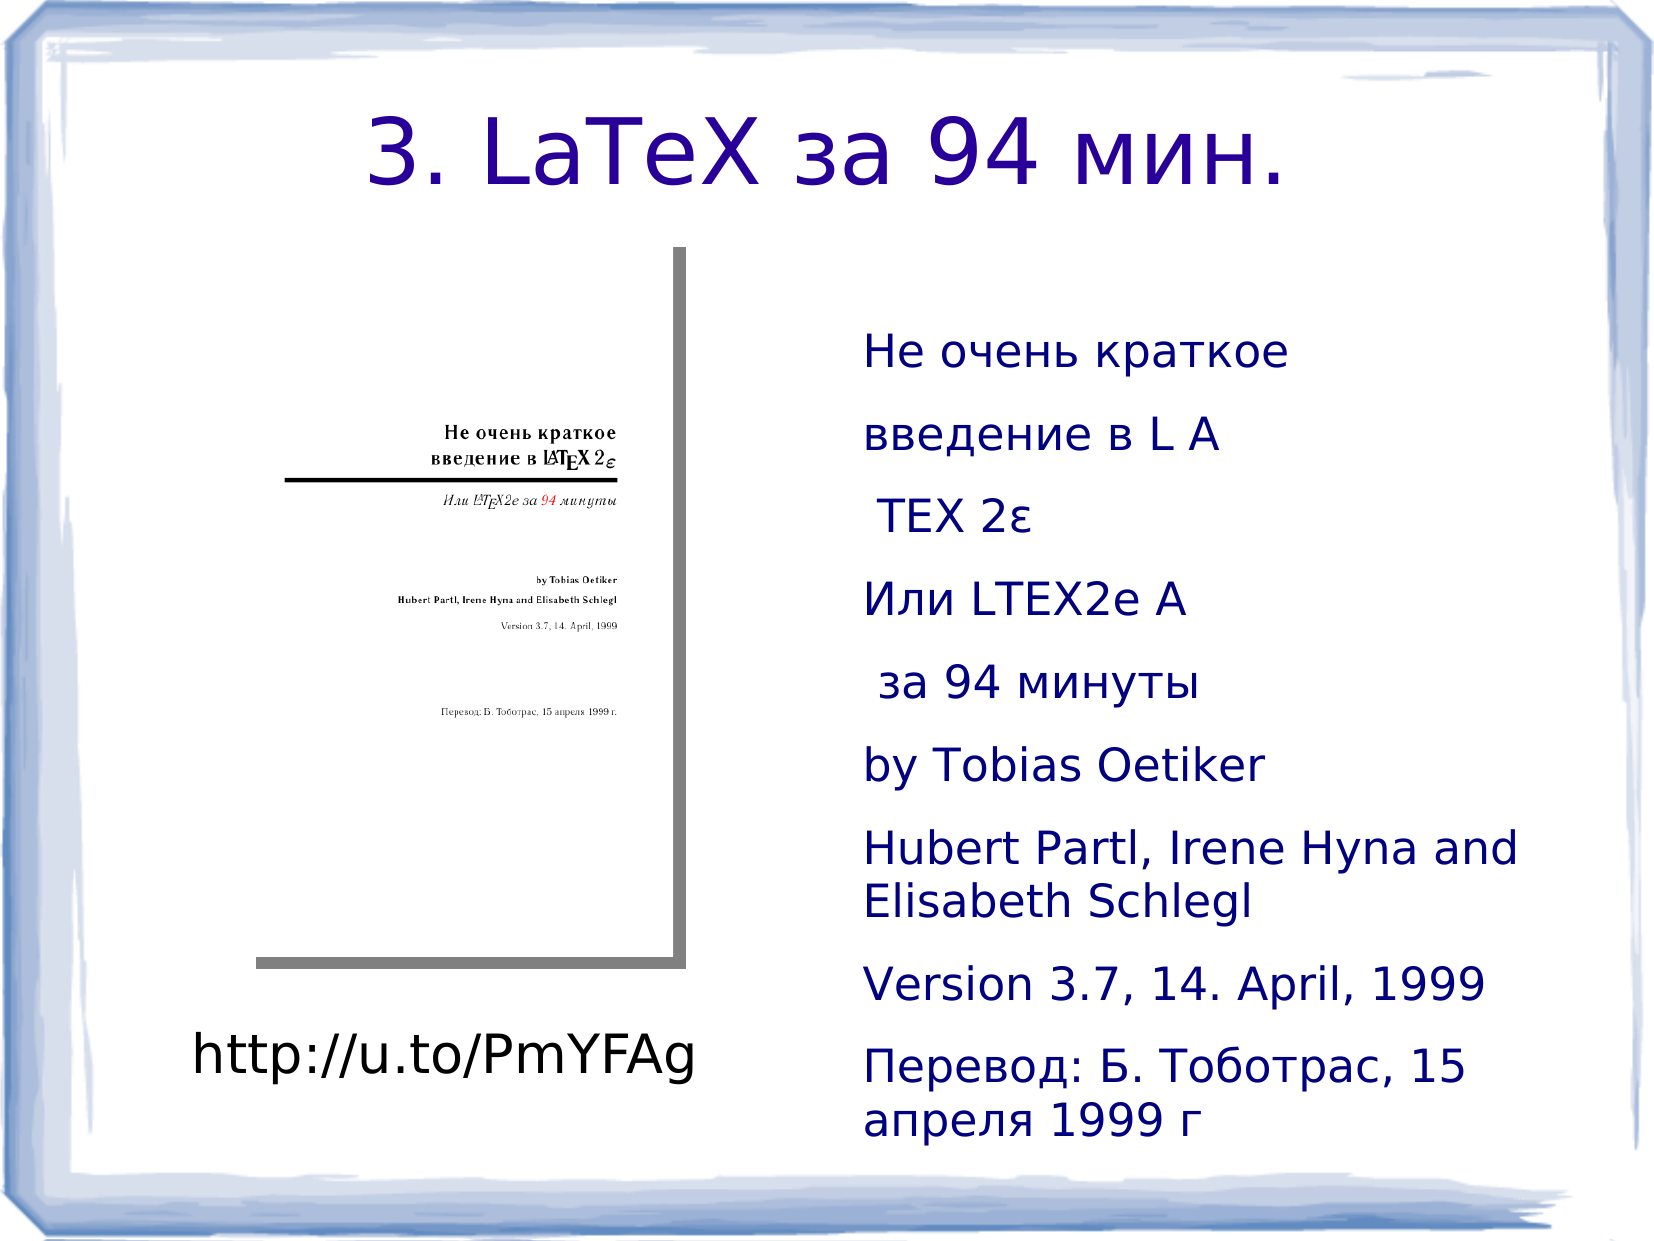

# 3. LaTeX за 94 мин.
Не очень краткое
введение в L A
 TEX 2ε
Или LTEX2e A
 за 94 минуты
by Tobias Oetiker
Hubert Partl, Irene Hyna and Elisabeth Schlegl
Version 3.7, 14. April, 1999
Перевод: Б. Тоботрас, 15 апреля 1999 г
http://u.to/PmYFAg